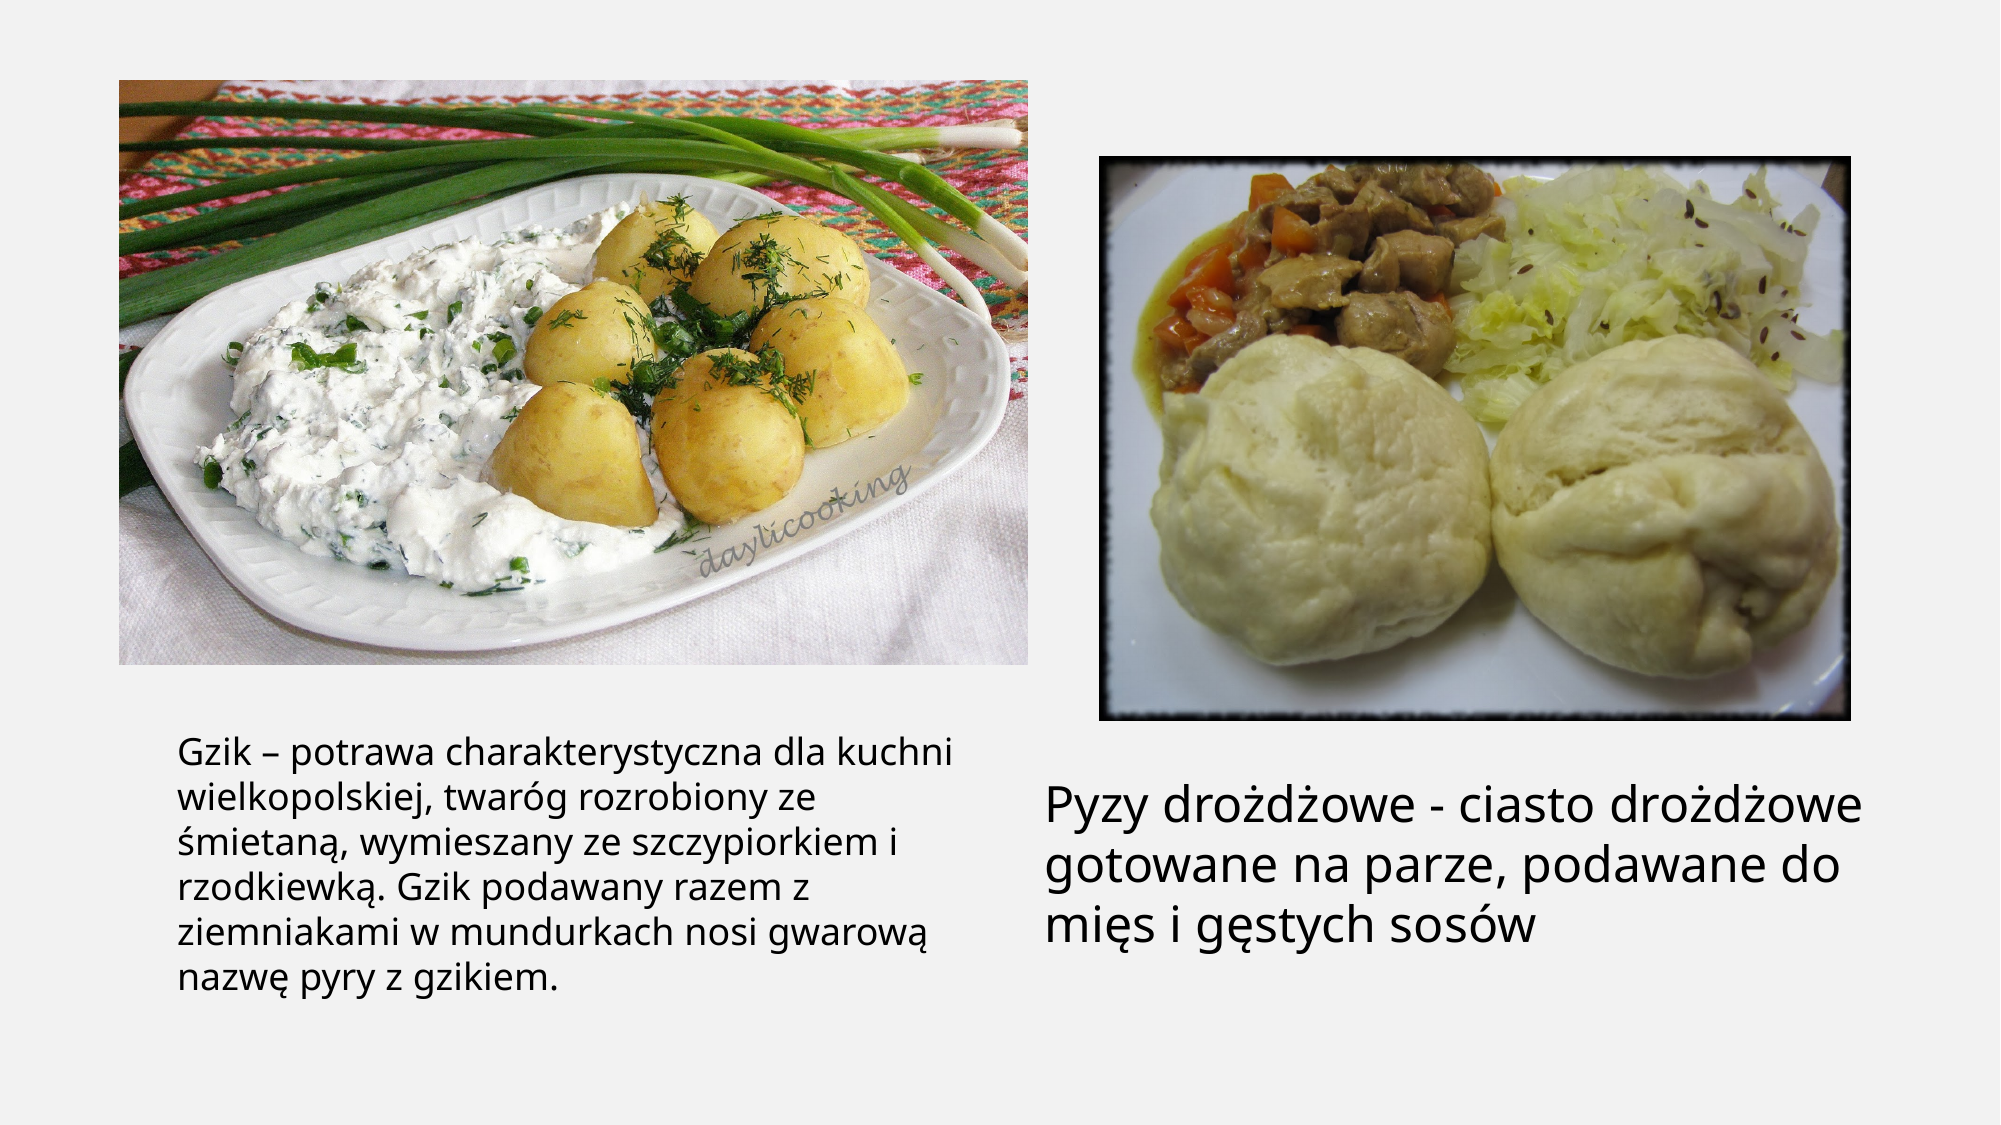

Gzik – potrawa charakterystyczna dla kuchni wielkopolskiej, twaróg rozrobiony ze śmietaną, wymieszany ze szczypiorkiem i rzodkiewką. Gzik podawany razem z ziemniakami w mundurkach nosi gwarową nazwę pyry z gzikiem.
Pyzy drożdżowe - ciasto drożdżowe gotowane na parze, podawane do mięs i gęstych sosów